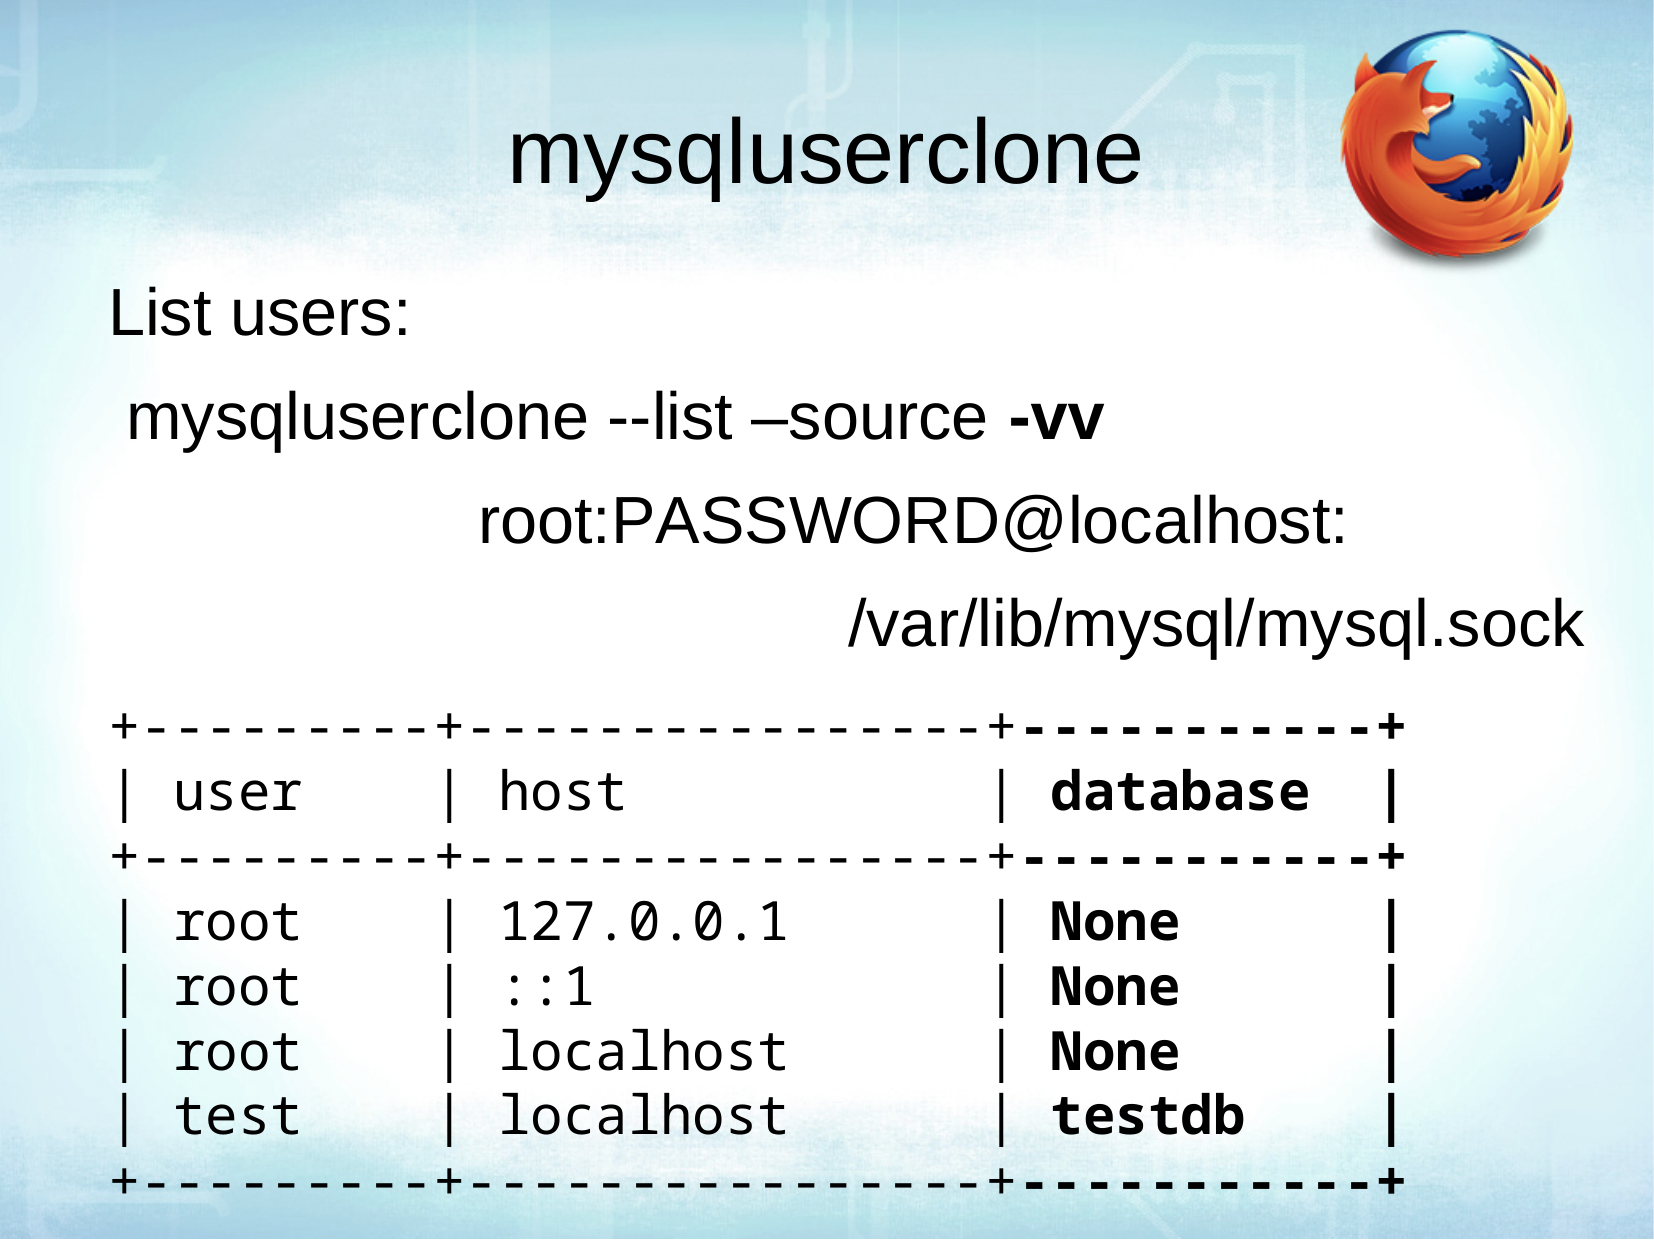

# mysqluserclone
List users:
 mysqluserclone --list –source -vv
 root:PASSWORD@localhost:
 /var/lib/mysql/mysql.sock
+---------+----------------+-----------+
| user | host | database |
+---------+----------------+-----------+
| root | 127.0.0.1 | None |
| root | ::1 | None |
| root | localhost | None |
| test | localhost | testdb |
+---------+----------------+-----------+